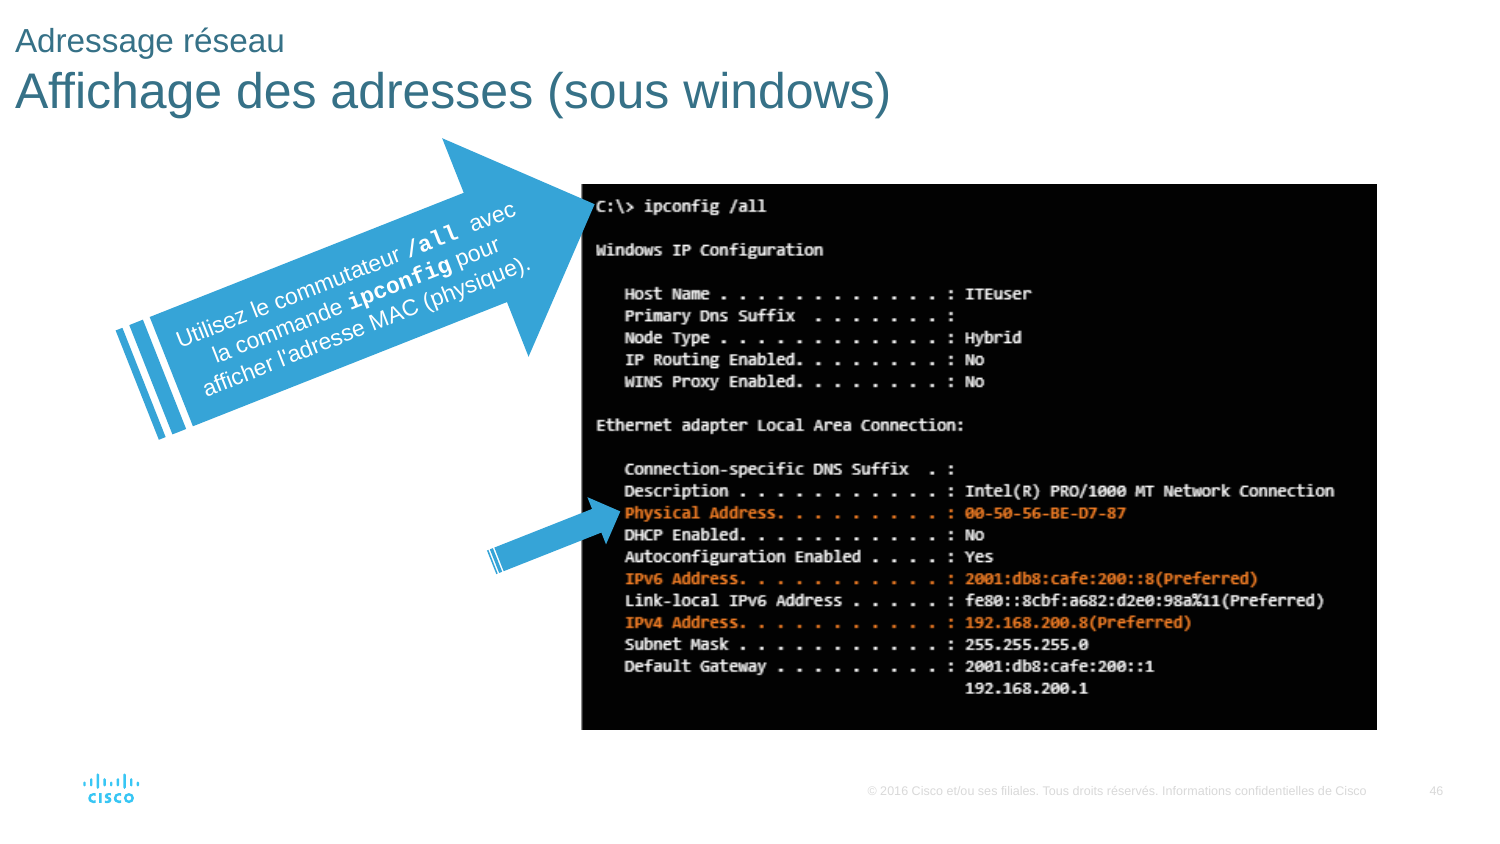

# Adressage réseau Affichage des adresses (sous windows)
Utilisez le commutateur /all avec la commande ipconfig pour afficher l'adresse MAC (physique).